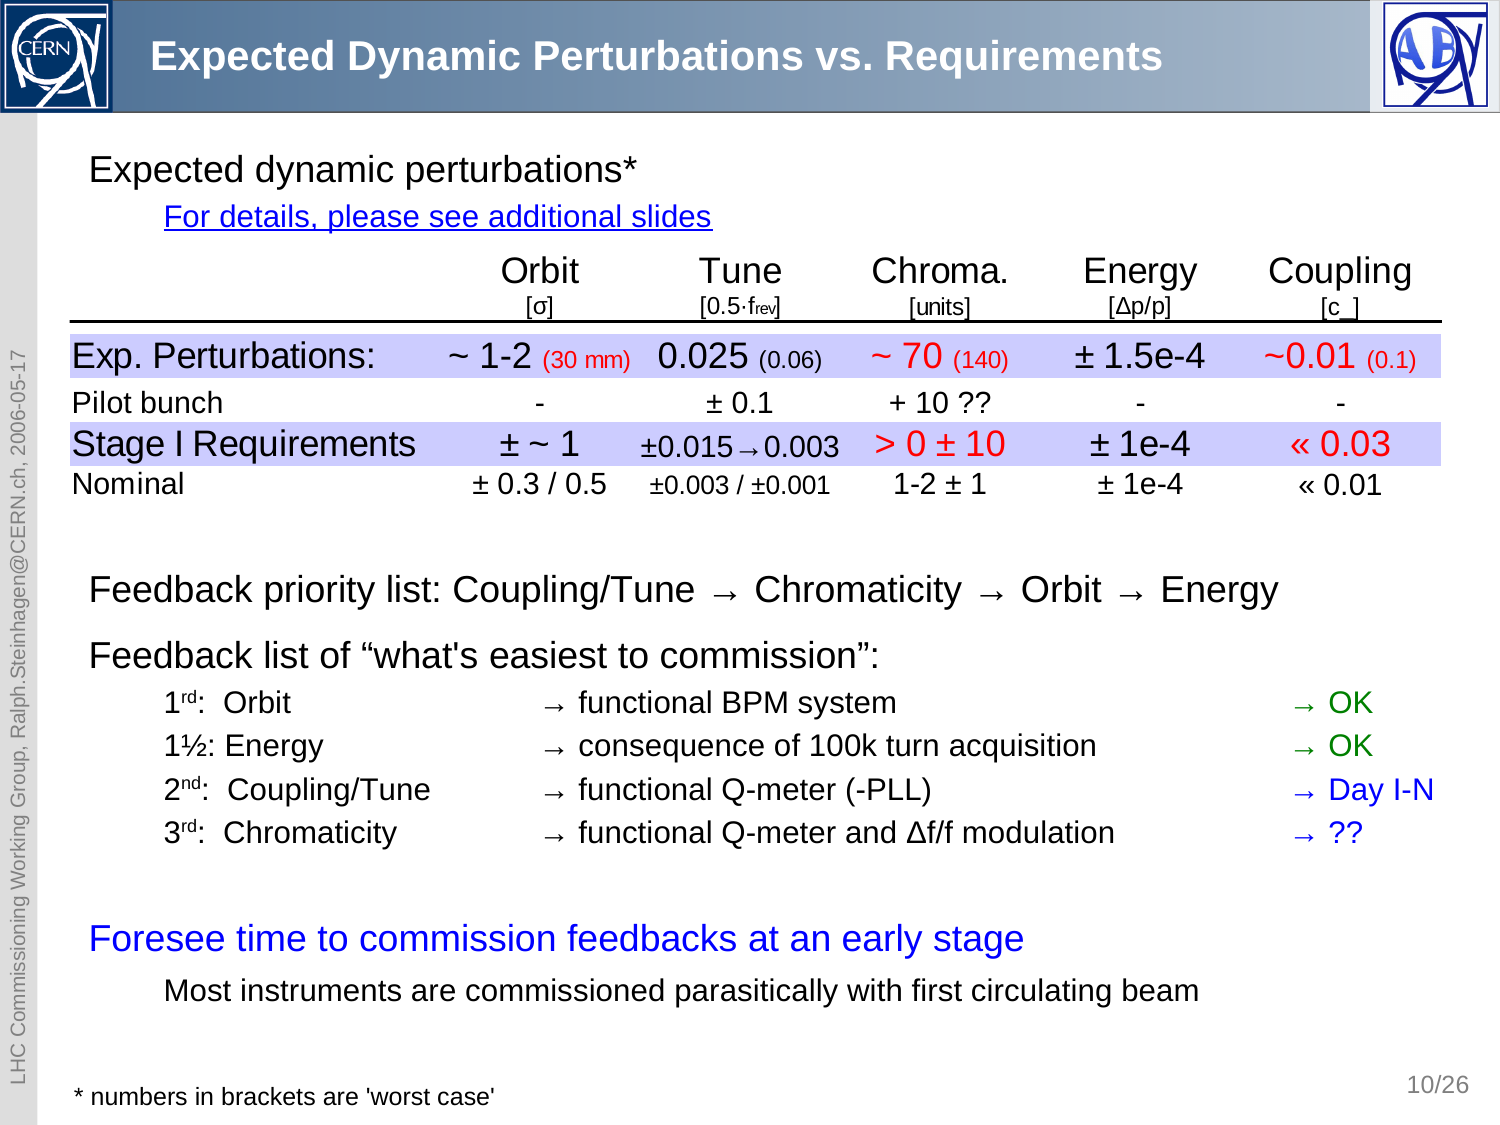

# Expected Dynamic Perturbations vs. Requirements
Expected dynamic perturbations*
For details, please see additional slides
Feedback priority list: Coupling/Tune → Chromaticity → Orbit → Energy
Feedback list of “what's easiest to commission”:
1rd: Orbit		→ functional BPM system 			→ OK
1½: Energy 		→ consequence of 100k turn acquisition 		→ OK
2nd: Coupling/Tune	→ functional Q-meter (-PLL)			→ Day I-N
3rd: Chromaticity	→ functional Q-meter and Δf/f modulation		→ ??
Foresee time to commission feedbacks at an early stage
Most instruments are commissioned parasitically with first circulating beam
* numbers in brackets are 'worst case'